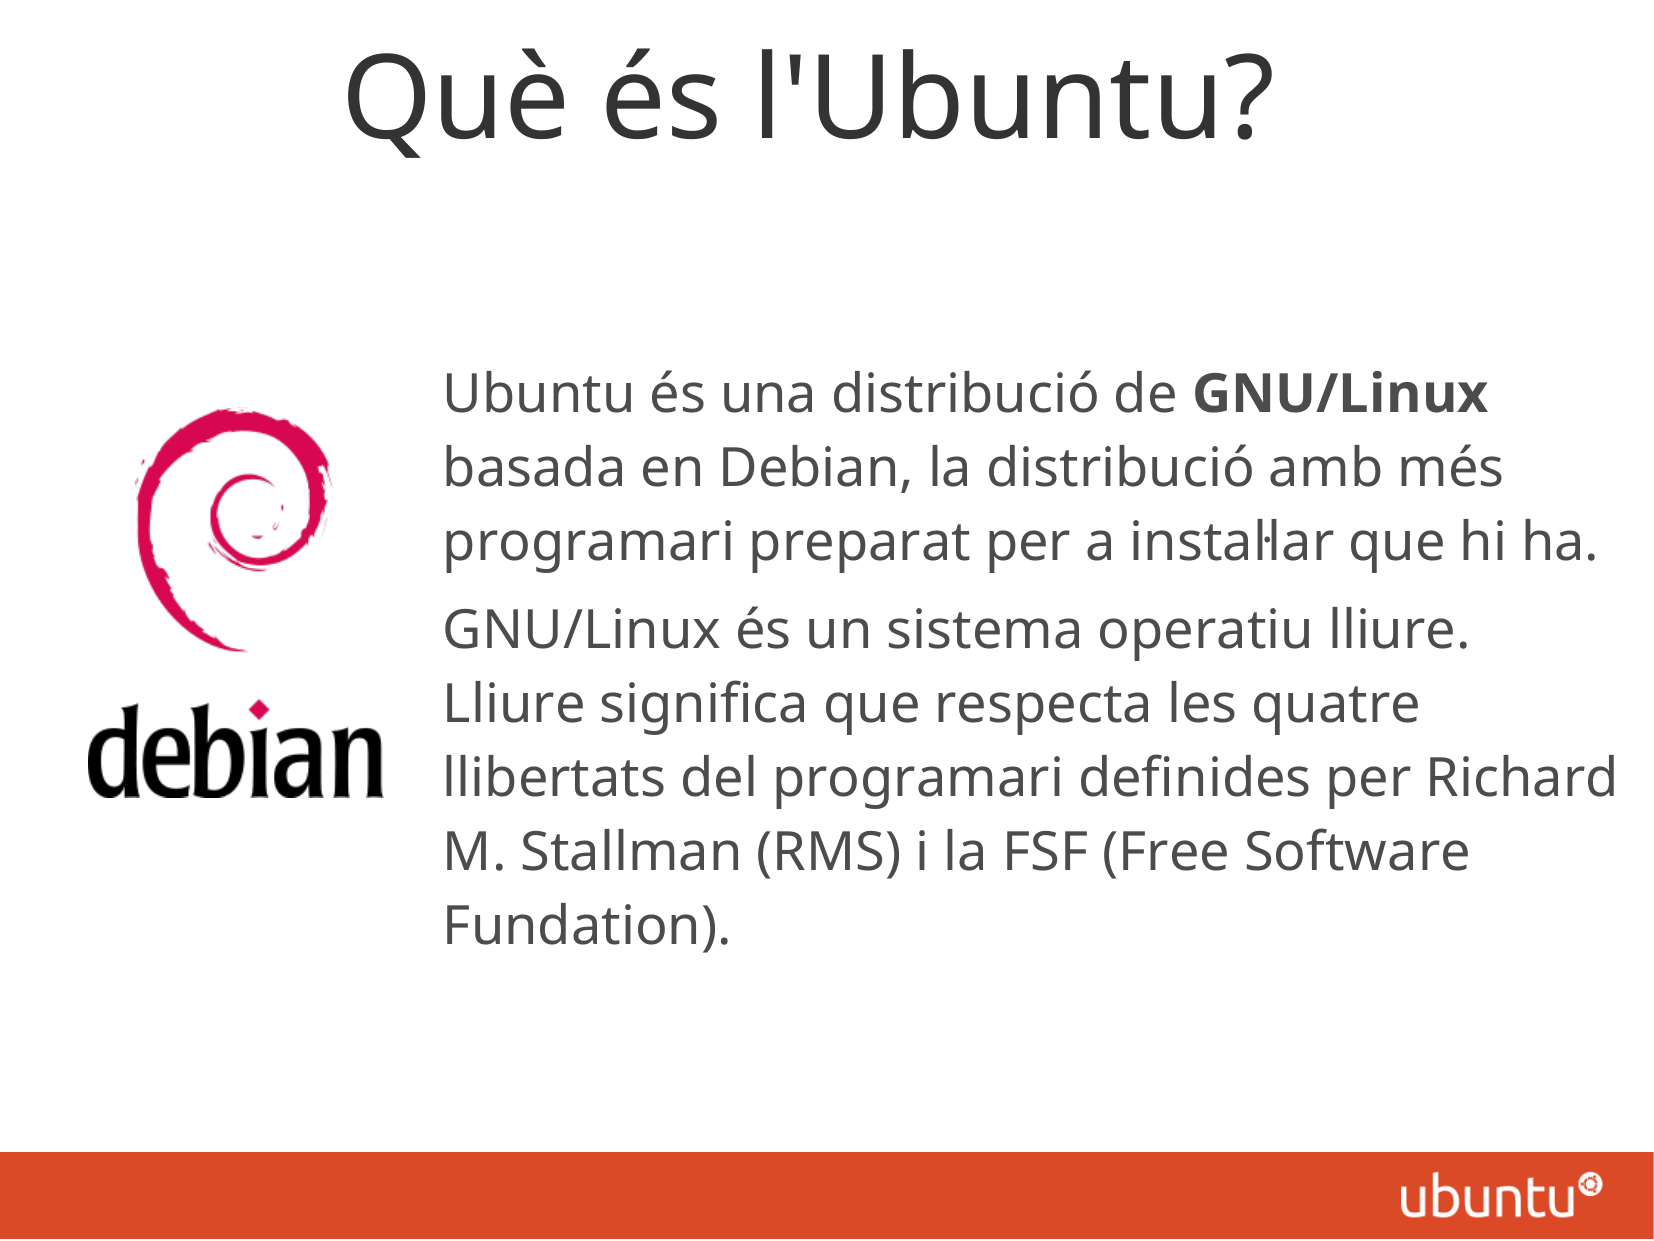

# Què és l'Ubuntu?
Ubuntu és una distribució de GNU/Linux basada en Debian, la distribució amb més programari preparat per a instal·lar que hi ha.
GNU/Linux és un sistema operatiu lliure. Lliure significa que respecta les quatre llibertats del programari definides per Richard M. Stallman (RMS) i la FSF (Free Software Fundation).